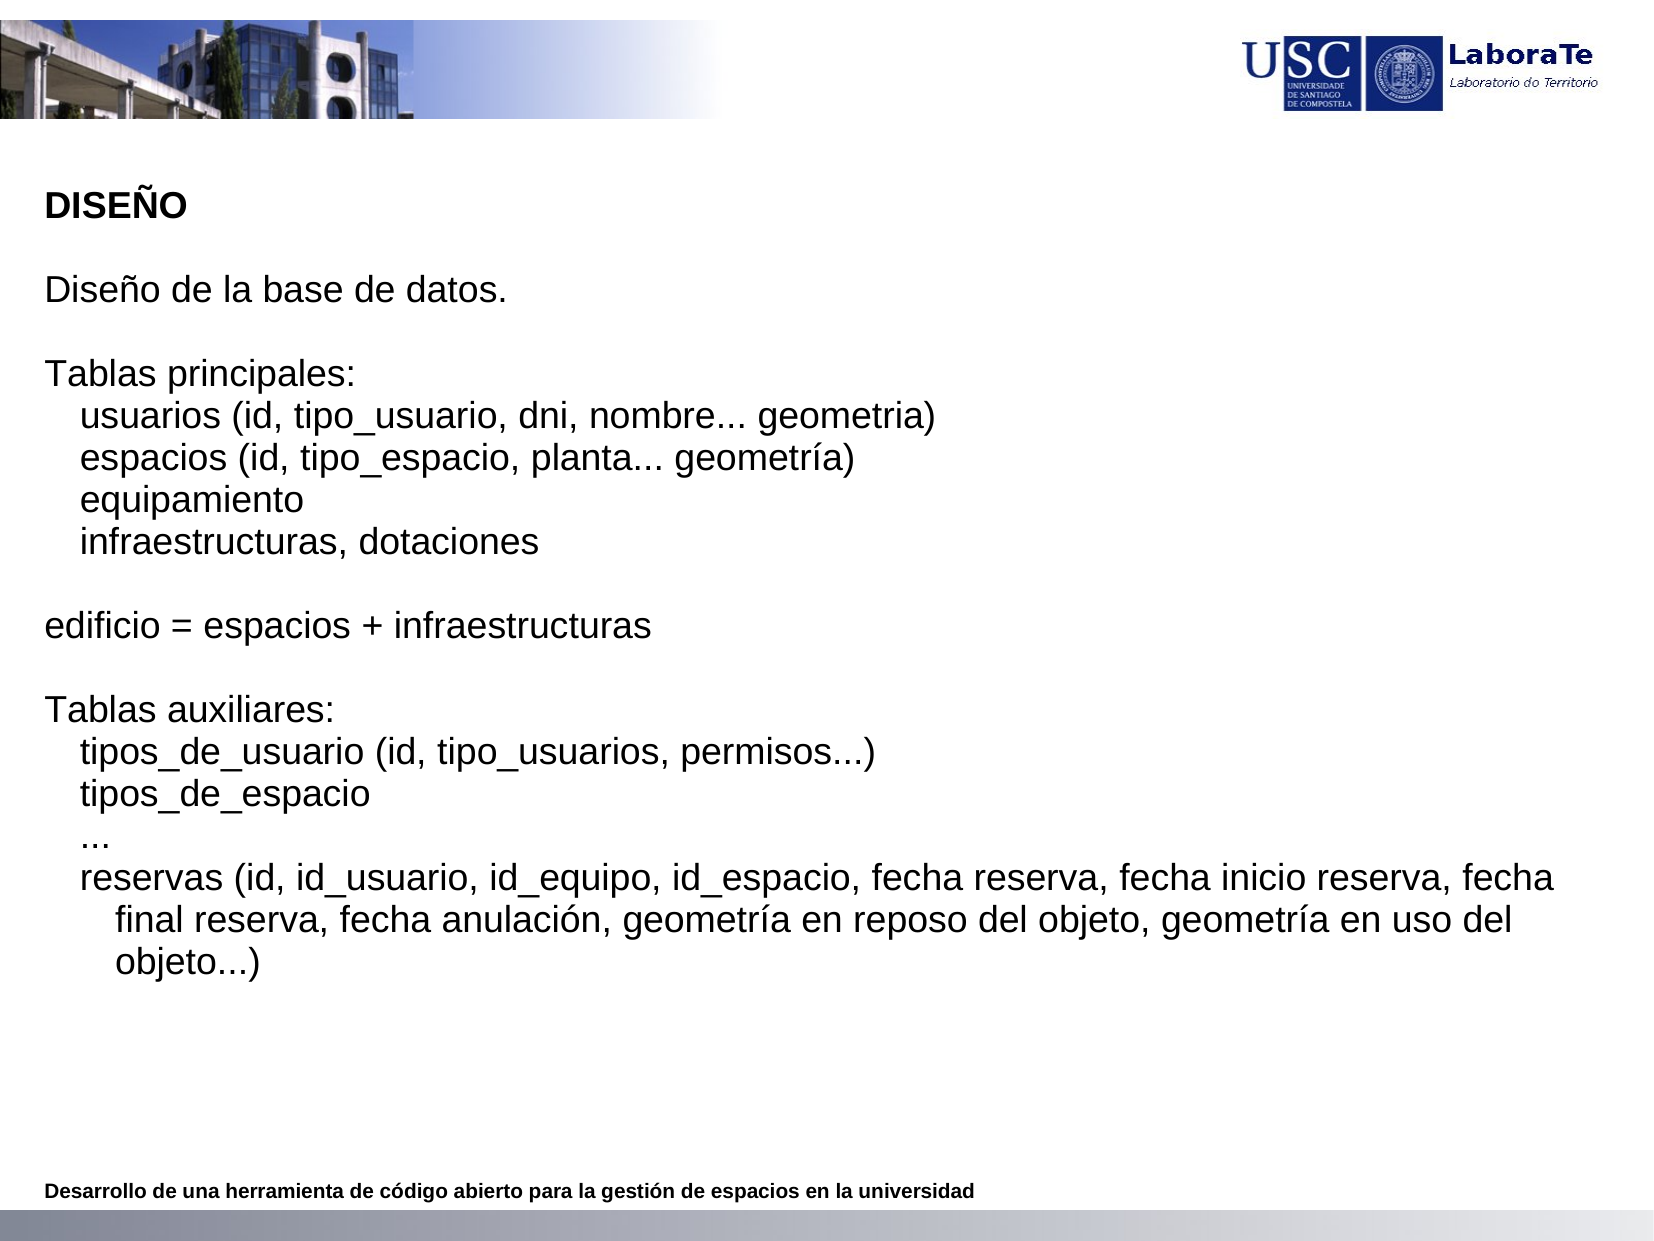

DISEÑO
Diseño de la base de datos.
Tablas principales:
usuarios (id, tipo_usuario, dni, nombre... geometria)
espacios (id, tipo_espacio, planta... geometría)
equipamiento
infraestructuras, dotaciones
edificio = espacios + infraestructuras
Tablas auxiliares:
tipos_de_usuario (id, tipo_usuarios, permisos...)
tipos_de_espacio
...
reservas (id, id_usuario, id_equipo, id_espacio, fecha reserva, fecha inicio reserva, fecha final reserva, fecha anulación, geometría en reposo del objeto, geometría en uso del objeto...)